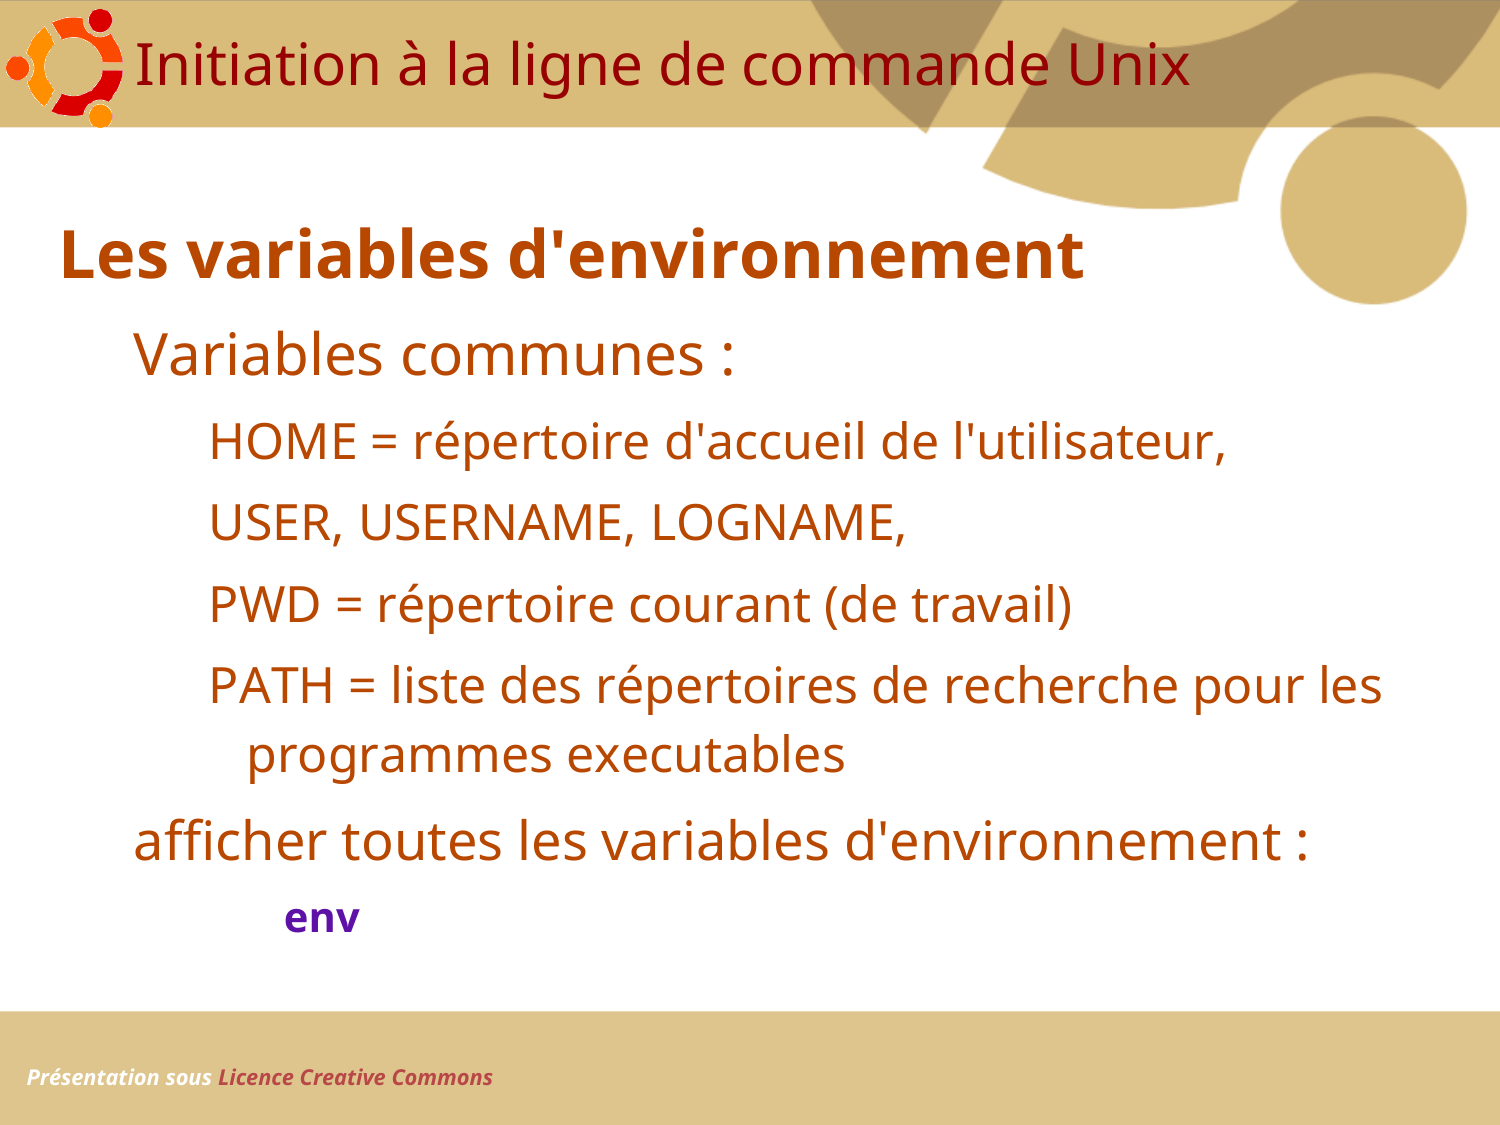

# Initiation à la ligne de commande Unix
Les variables d'environnement
Variables communes :
HOME = répertoire d'accueil de l'utilisateur,
USER, USERNAME, LOGNAME,
PWD = répertoire courant (de travail)
PATH = liste des répertoires de recherche pour les programmes executables
afficher toutes les variables d'environnement :
env